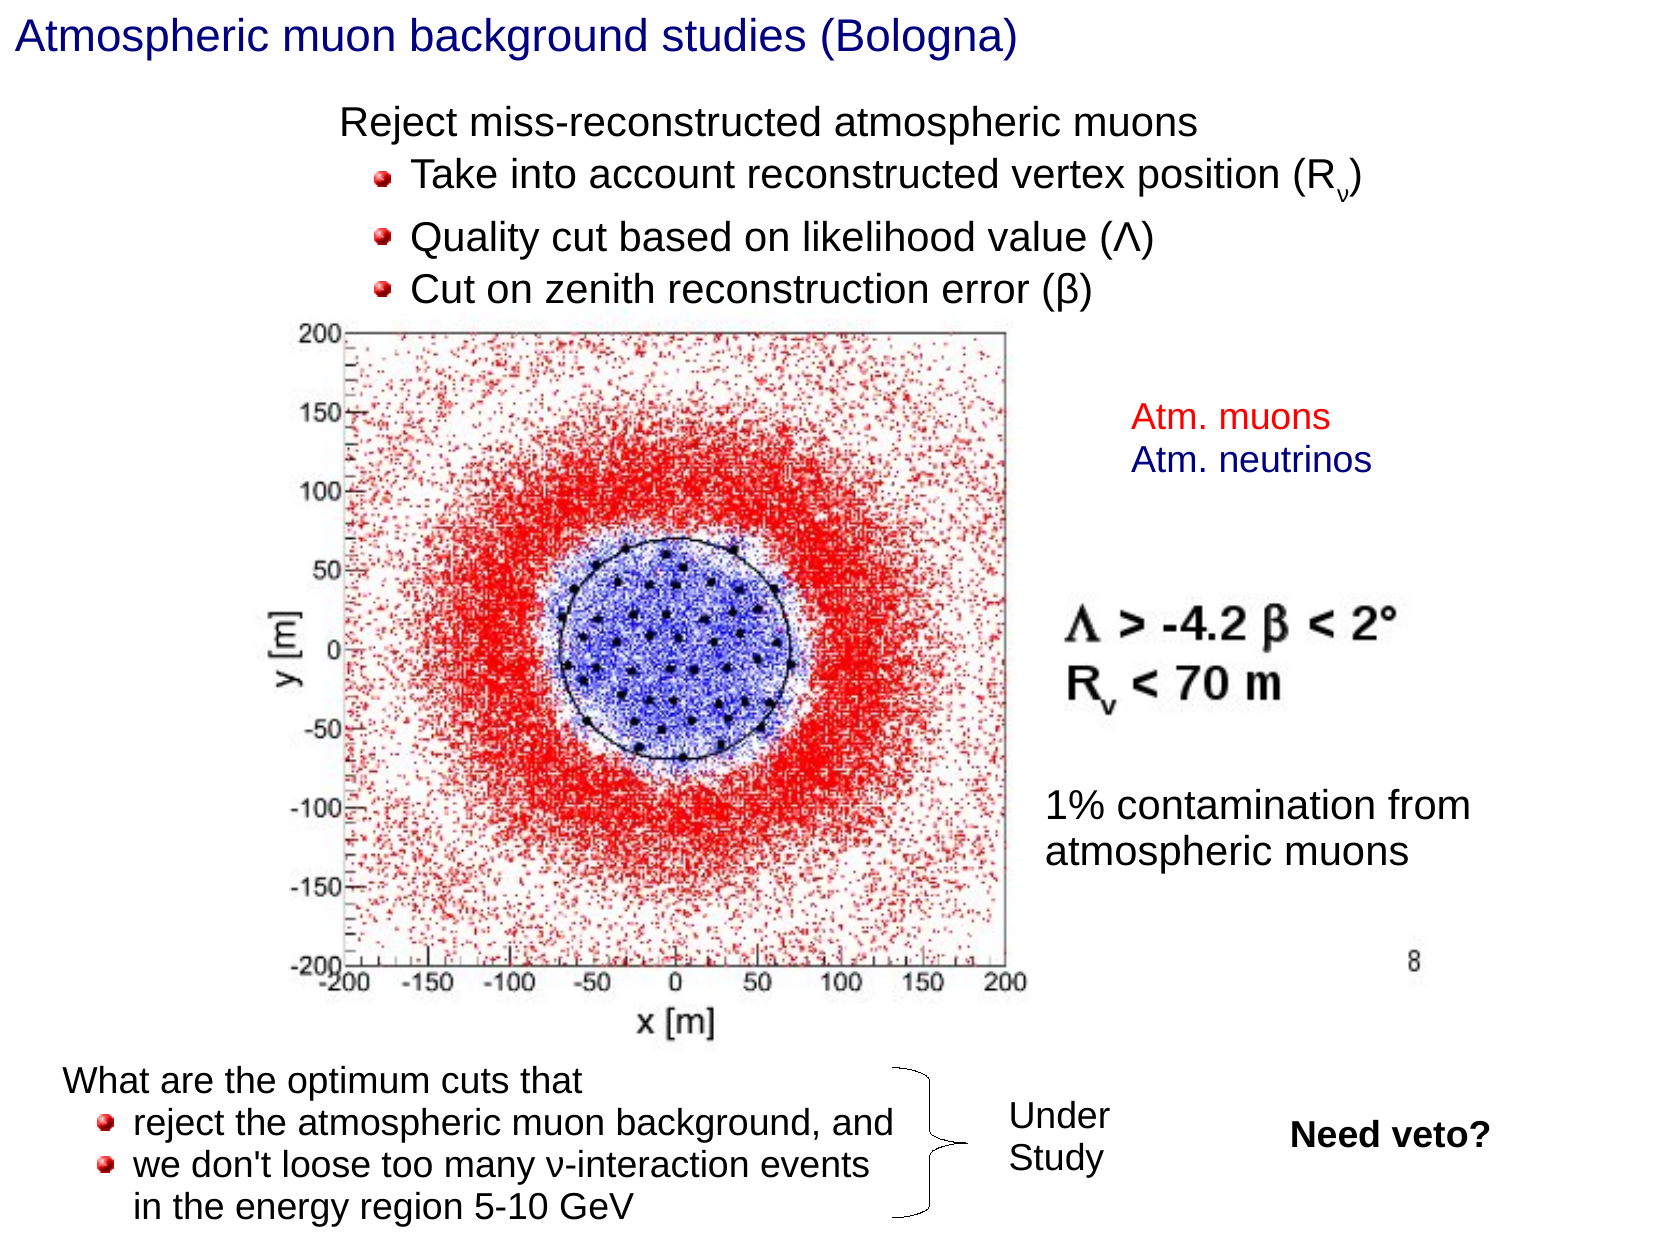

Atmospheric muon background studies (Bologna)
Reject miss-reconstructed atmospheric muons
Take into account reconstructed vertex position (Rν)
Quality cut based on likelihood value (Λ)
Cut on zenith reconstruction error (β)
Atm. muons
Atm. neutrinos
1% contamination from
atmospheric muons
What are the optimum cuts that
reject the atmospheric muon background, and
we don't loose too many ν-interaction events in the energy region 5-10 GeV
Under
Study
Need veto?